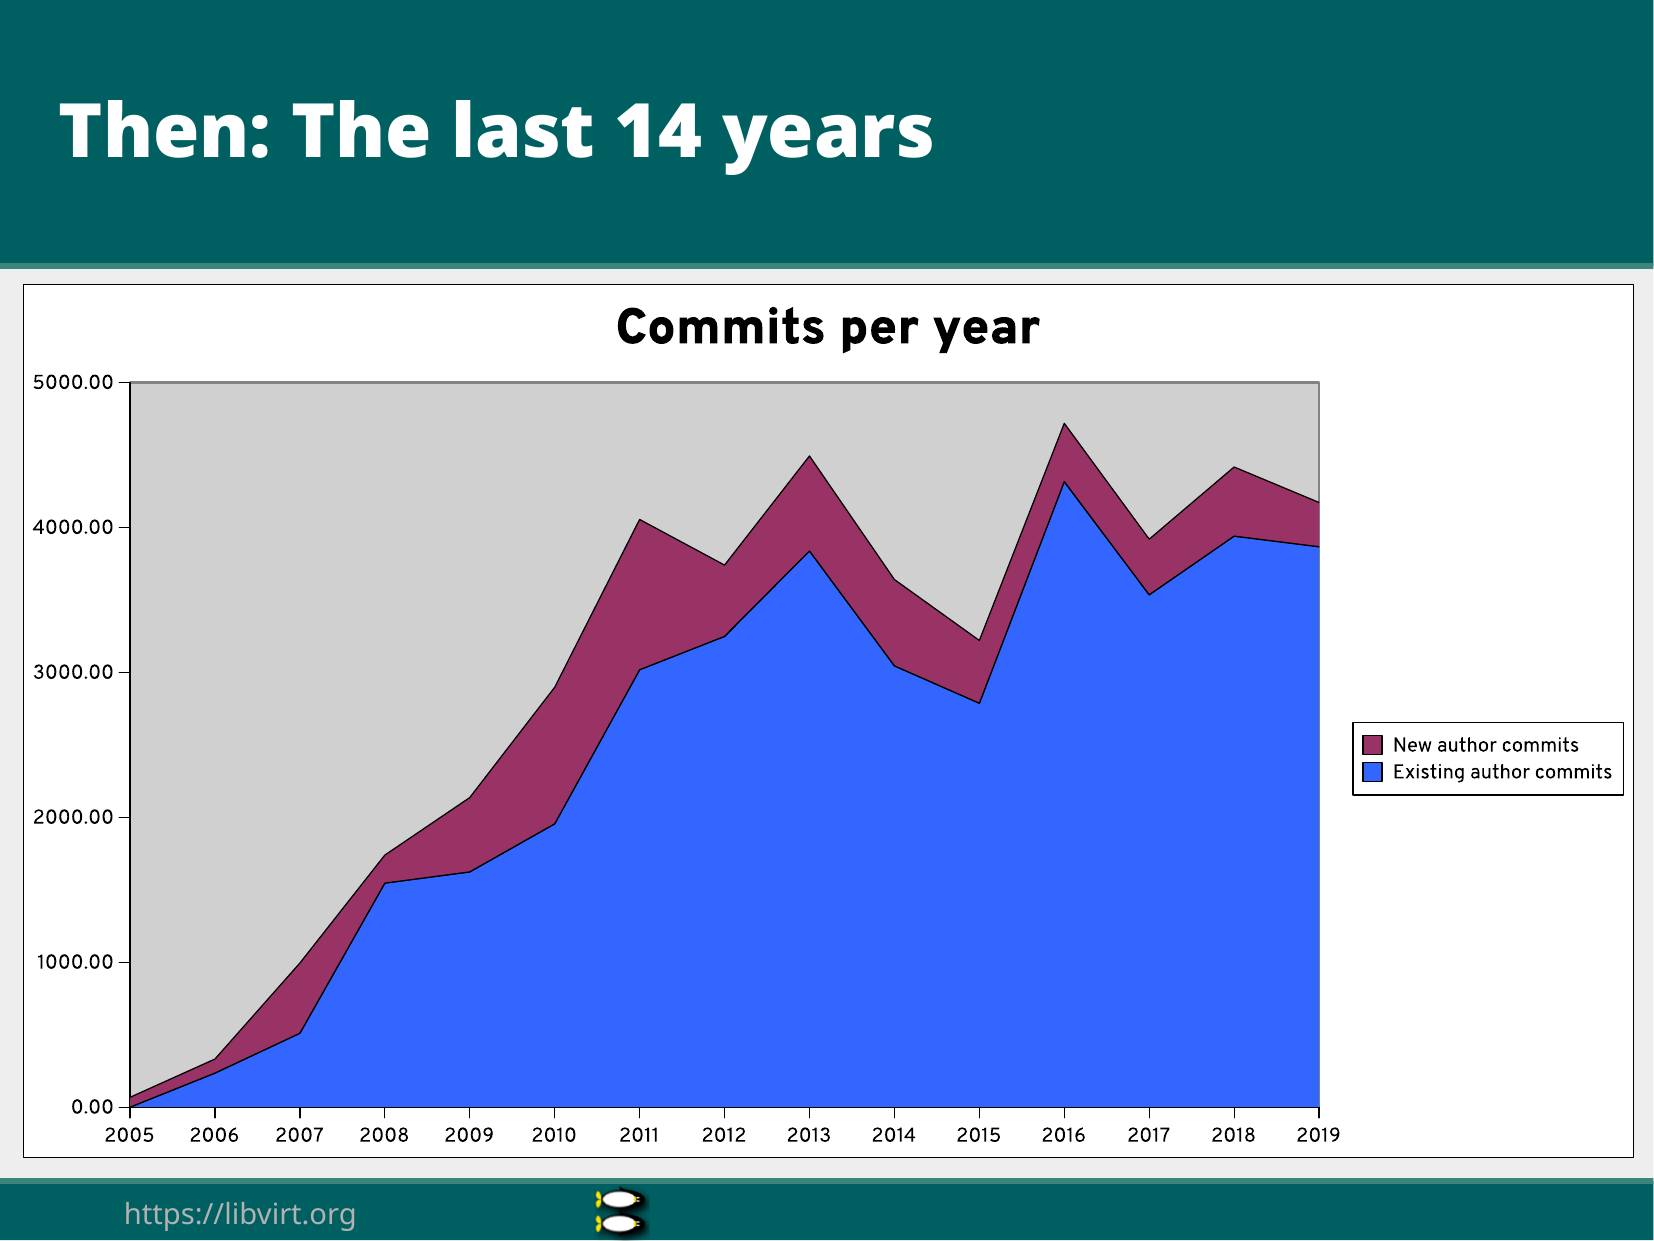

# Then: The last 14 years
https://libvirt.org